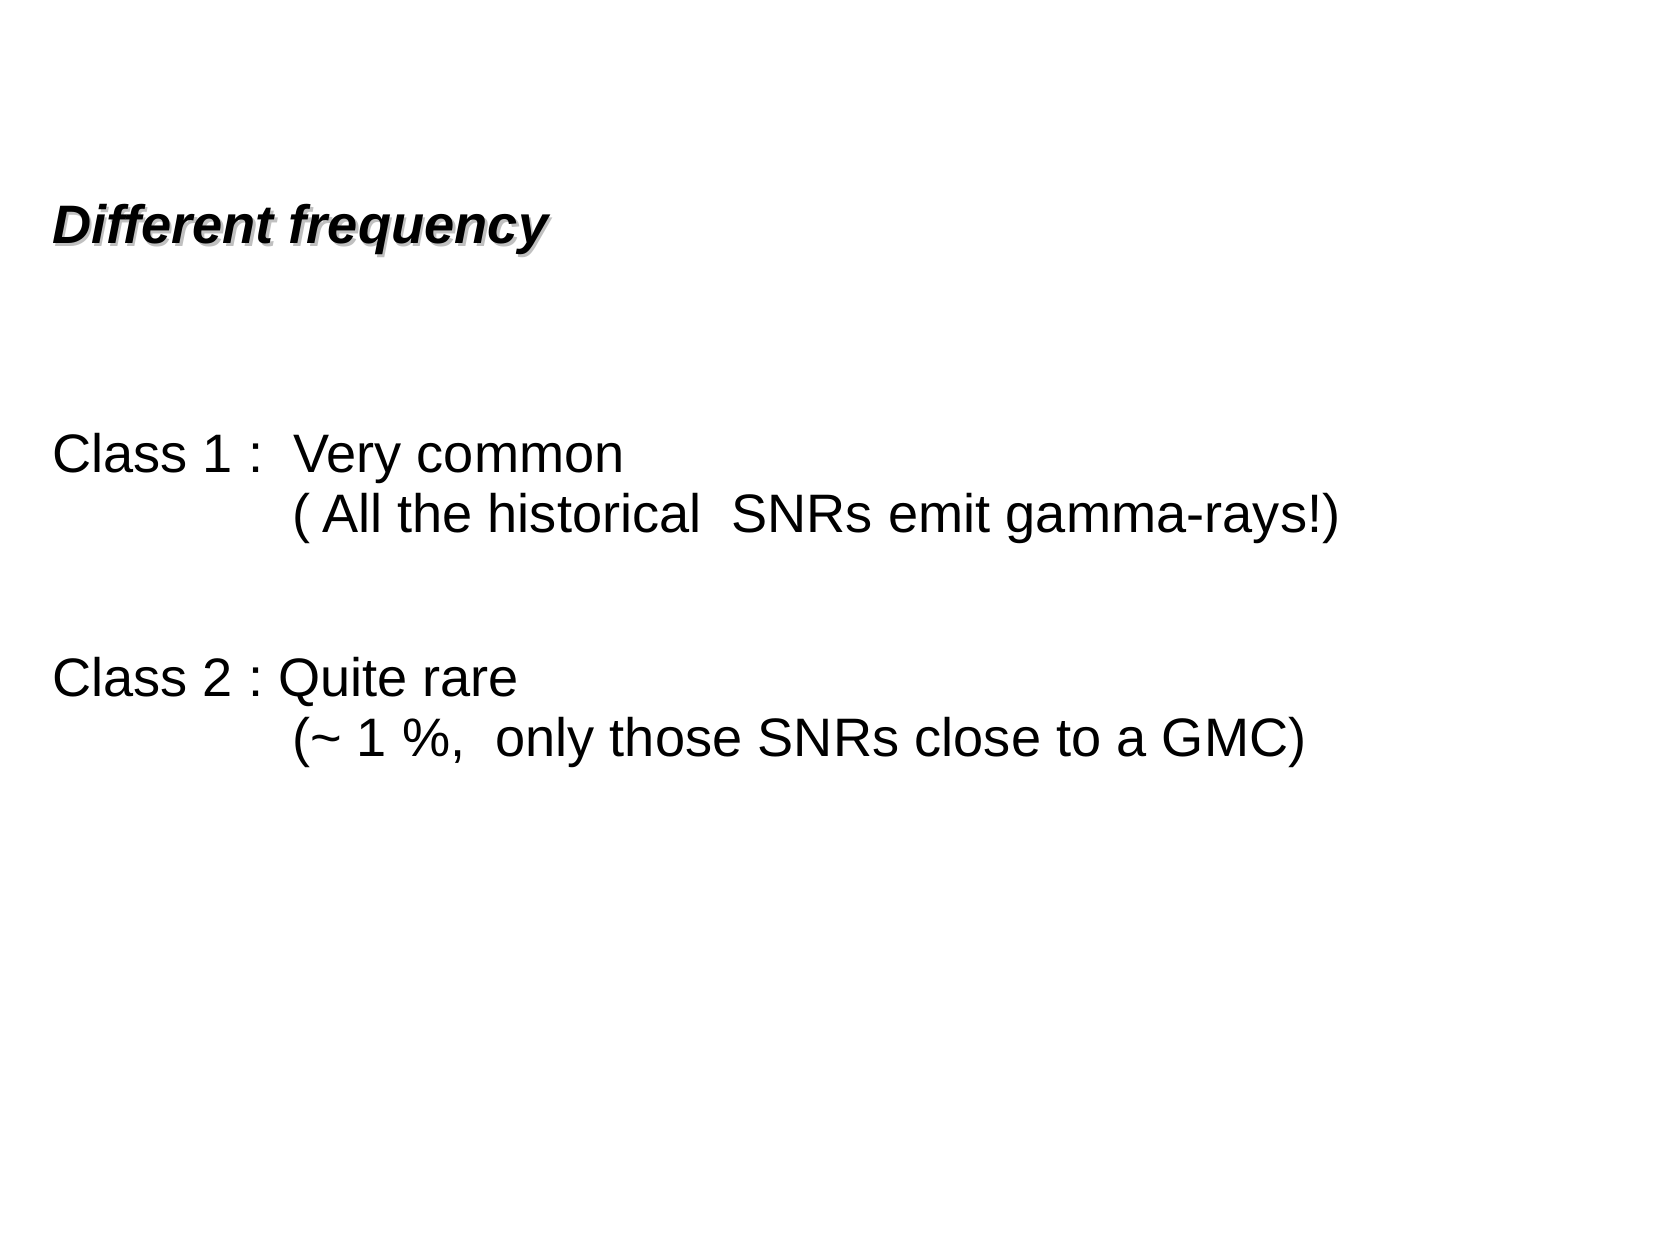

Different frequency
Class 1 : Very common
 ( All the historical SNRs emit gamma-rays!)
Class 2 : Quite rare
 (~ 1 %, only those SNRs close to a GMC)